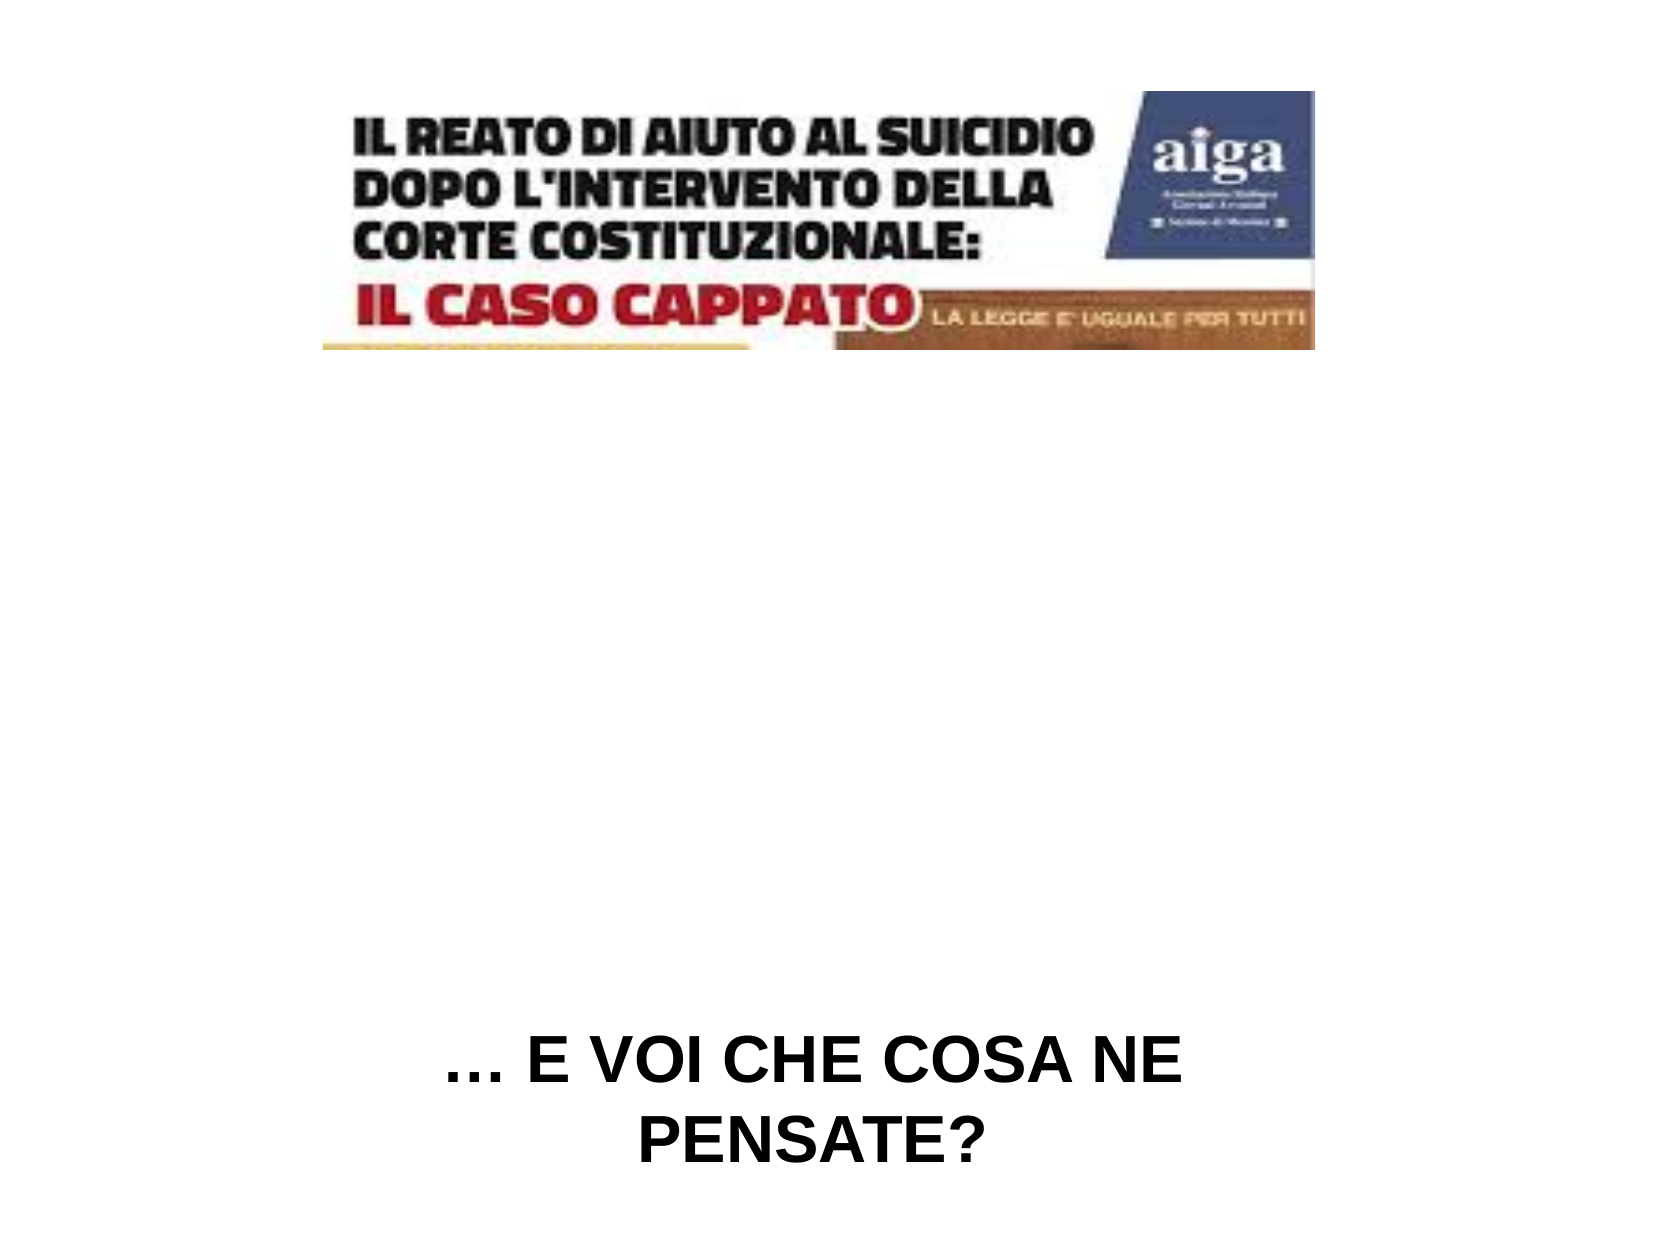

… E VOI CHE COSA NE PENSATE?